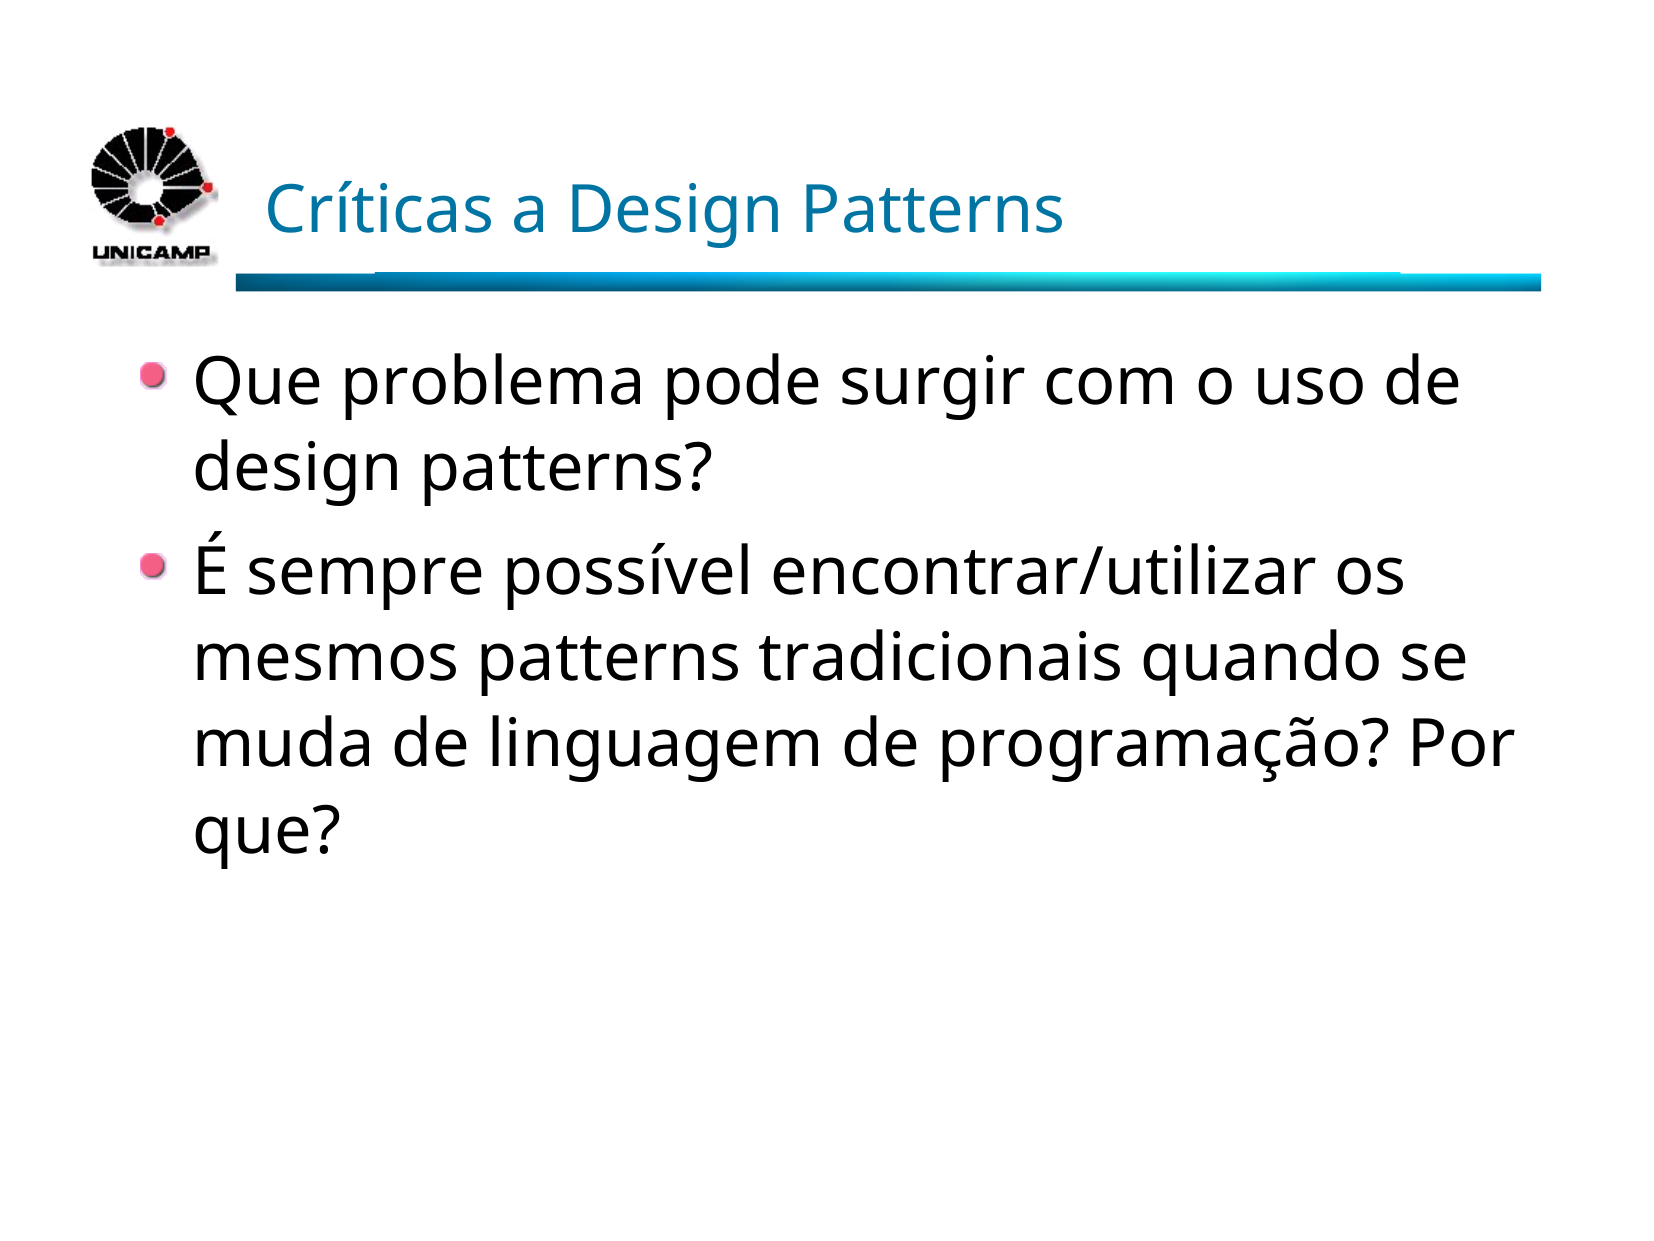

# Críticas a Design Patterns
Que problema pode surgir com o uso de design patterns?
É sempre possível encontrar/utilizar os mesmos patterns tradicionais quando se muda de linguagem de programação? Por que?